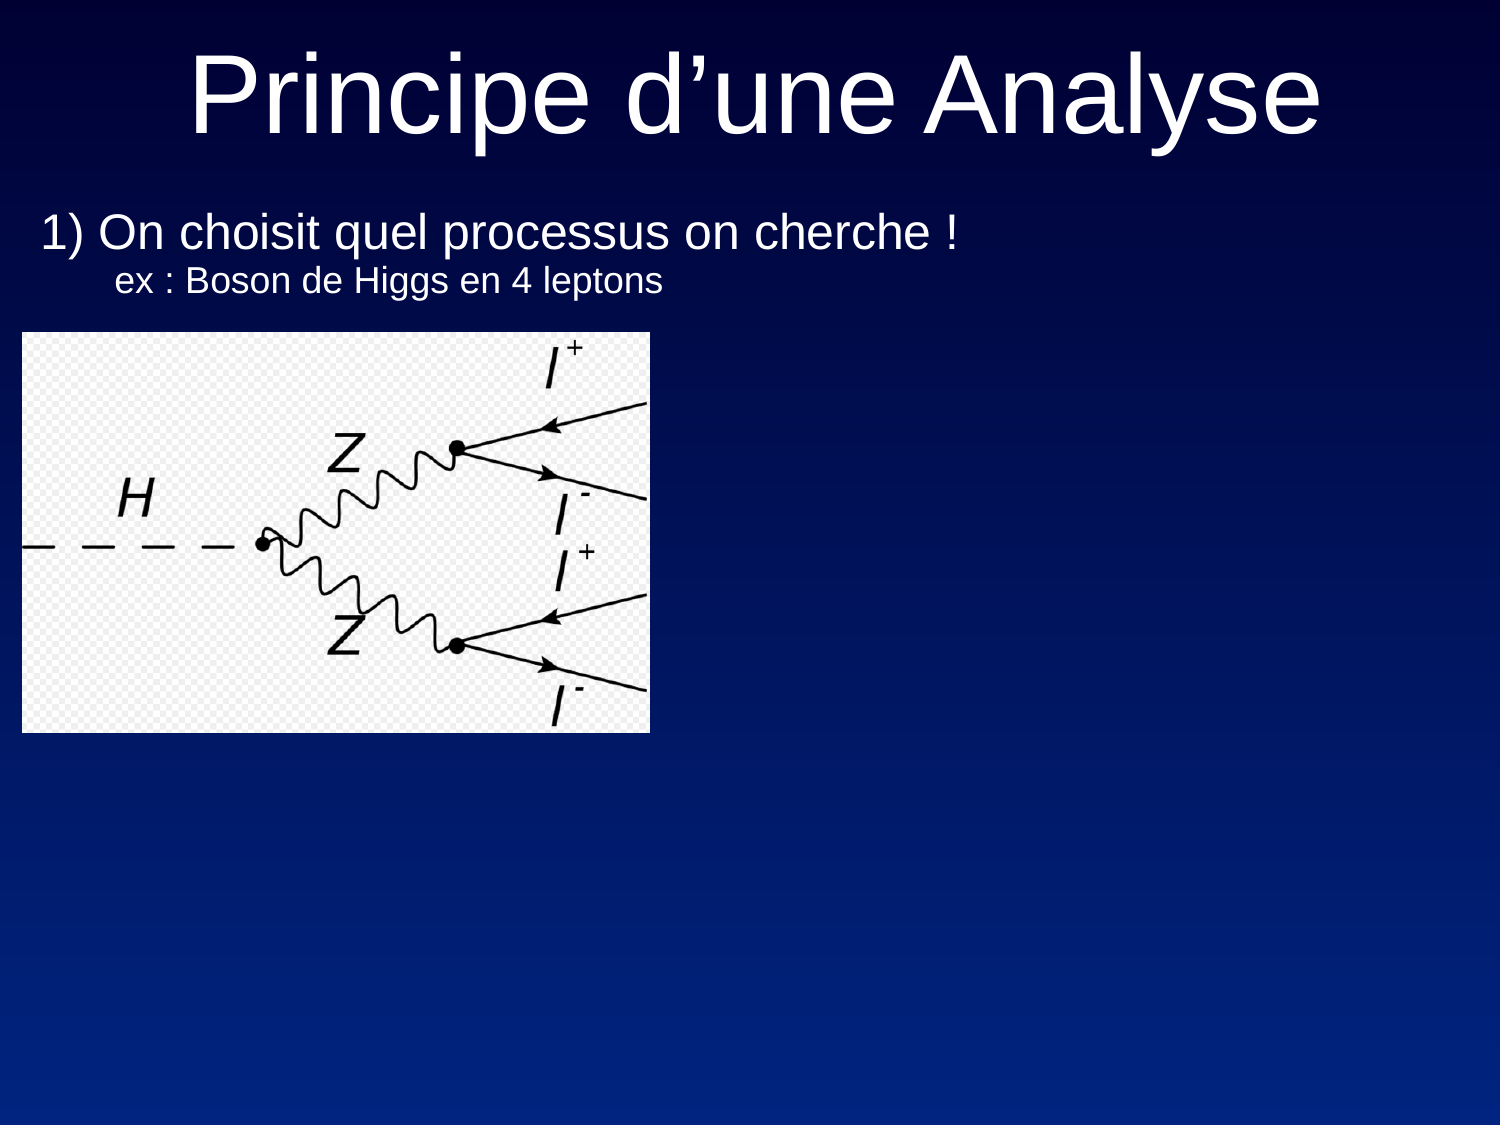

# Principe d’une Analyse
1) On choisit quel processus on cherche !
	ex : Boson de Higgs en 4 leptons